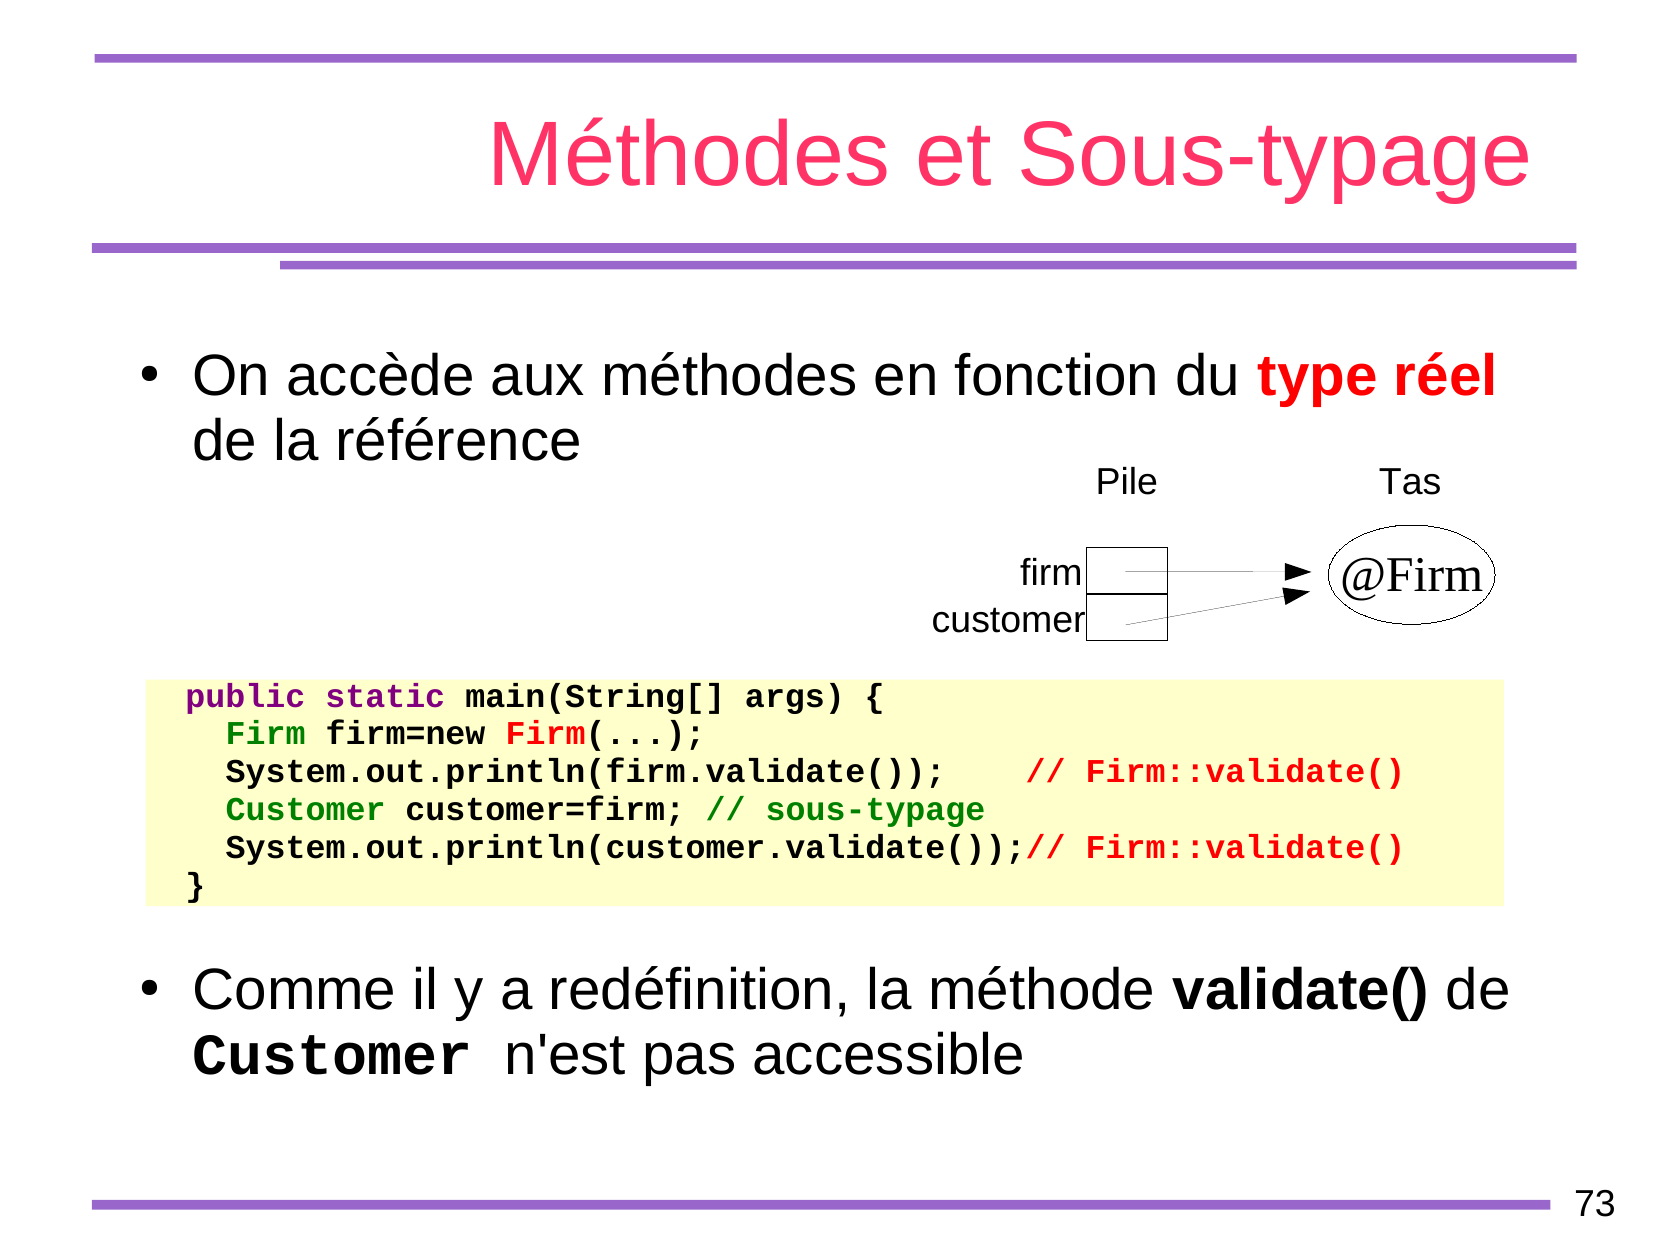

# Méthodes et Sous-typage
On accède aux méthodes en fonction du type réel de la référence
Comme il y a redéfinition, la méthode validate() de Customer n'est pas accessible
Pile
Tas
@Firm
firm
customer
 public static main(String[] args) {
 Firm firm=new Firm(...);
 System.out.println(firm.validate()); // Firm::validate()
 Customer customer=firm; // sous-typage
 System.out.println(customer.validate());// Firm::validate()
 }